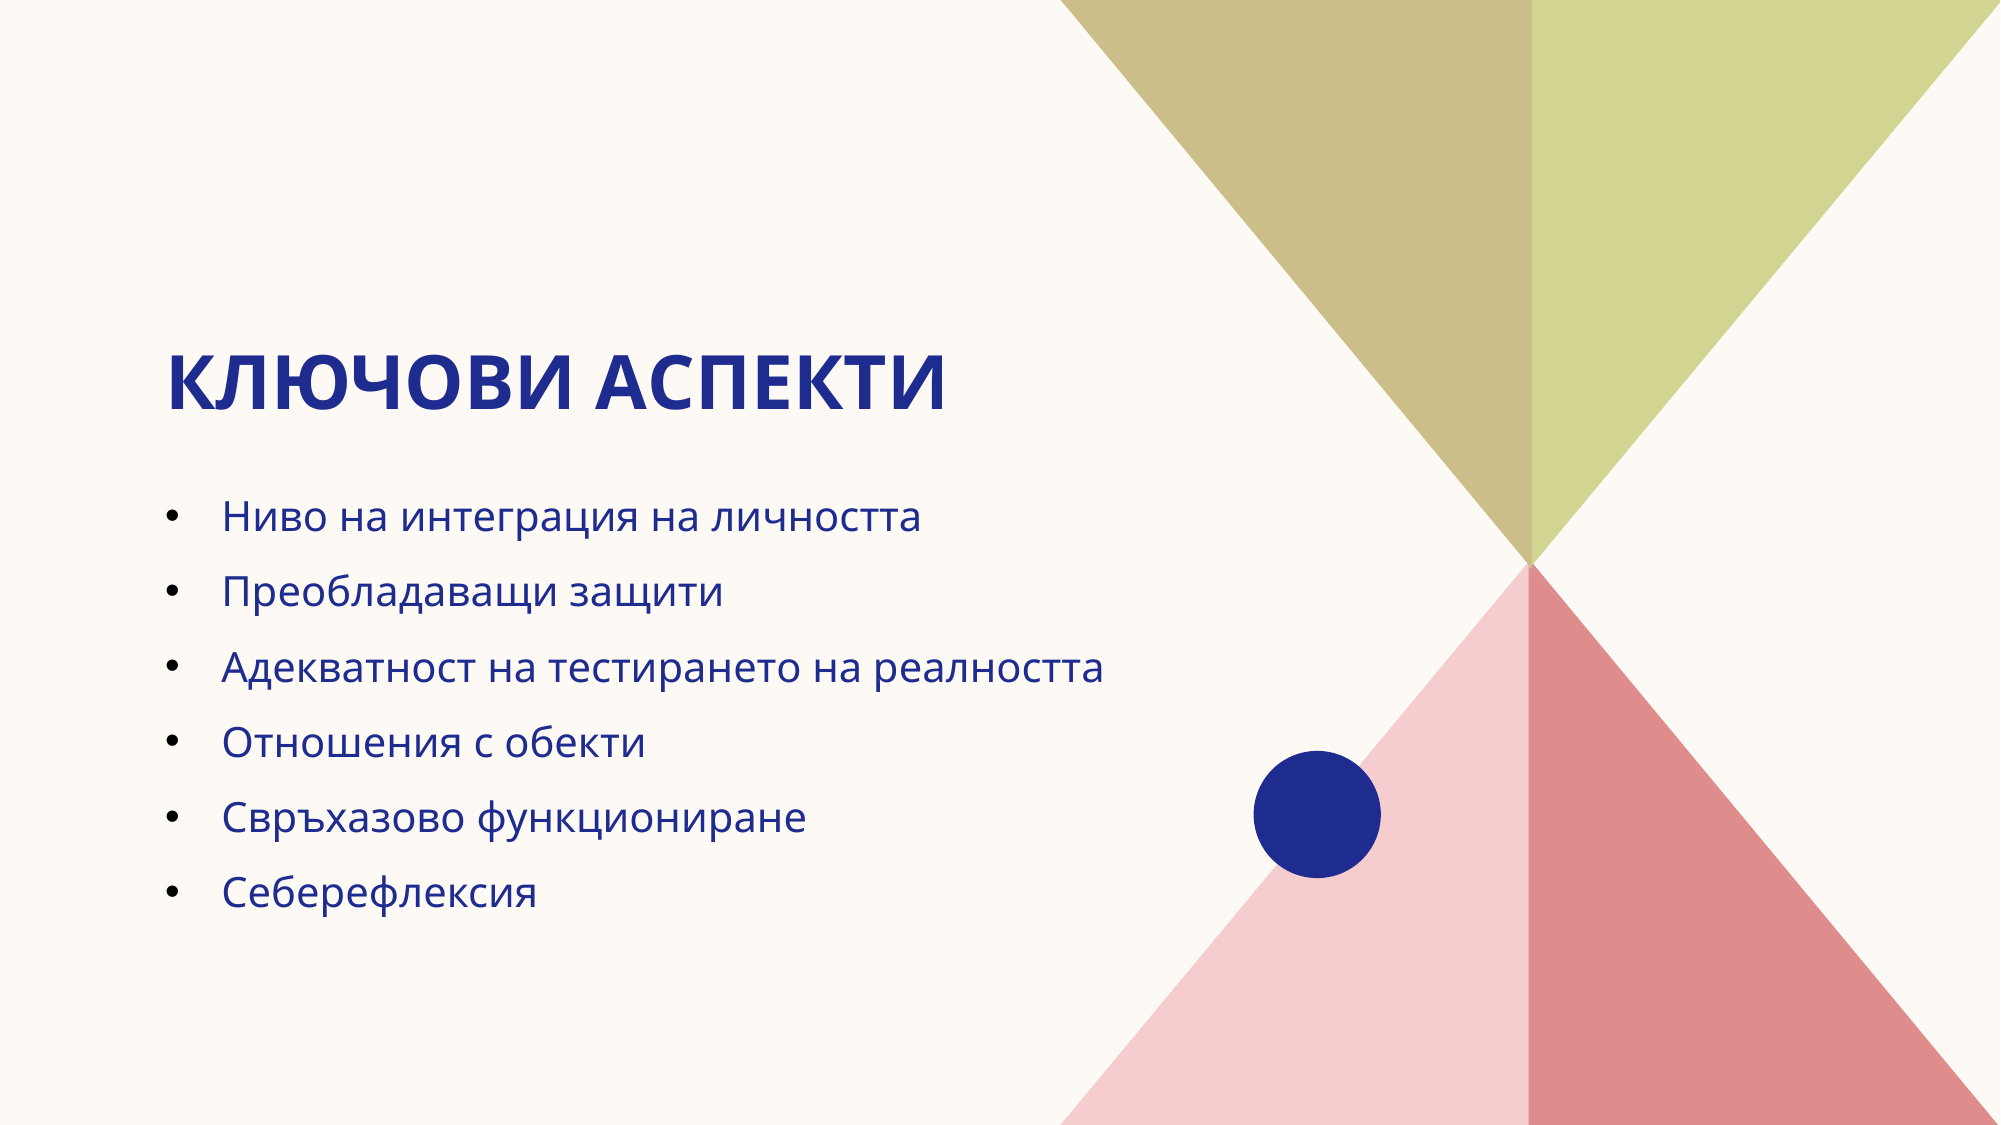

# Ключови аспекти
Ниво на интеграция на личността
Преобладаващи защити
Адекватност на тестирането на реалността
Отношения с обекти
Свръхазово функциониране
Себерефлексия